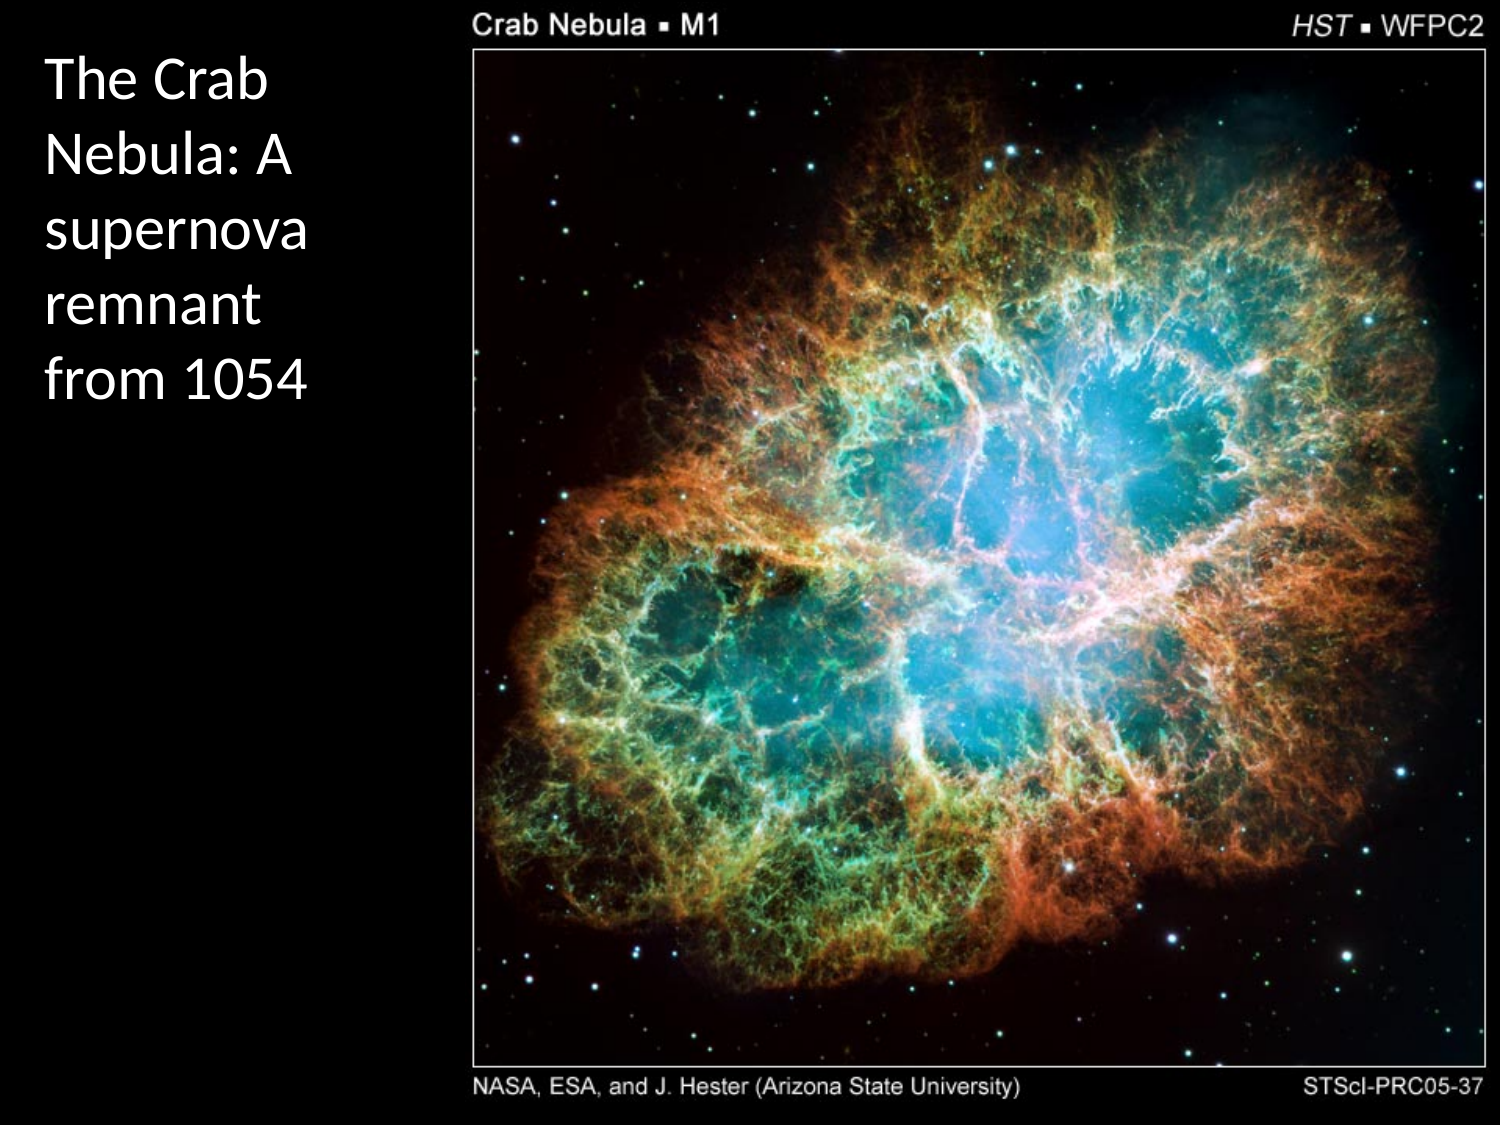

The Crab Nebula: A supernova remnant from 1054